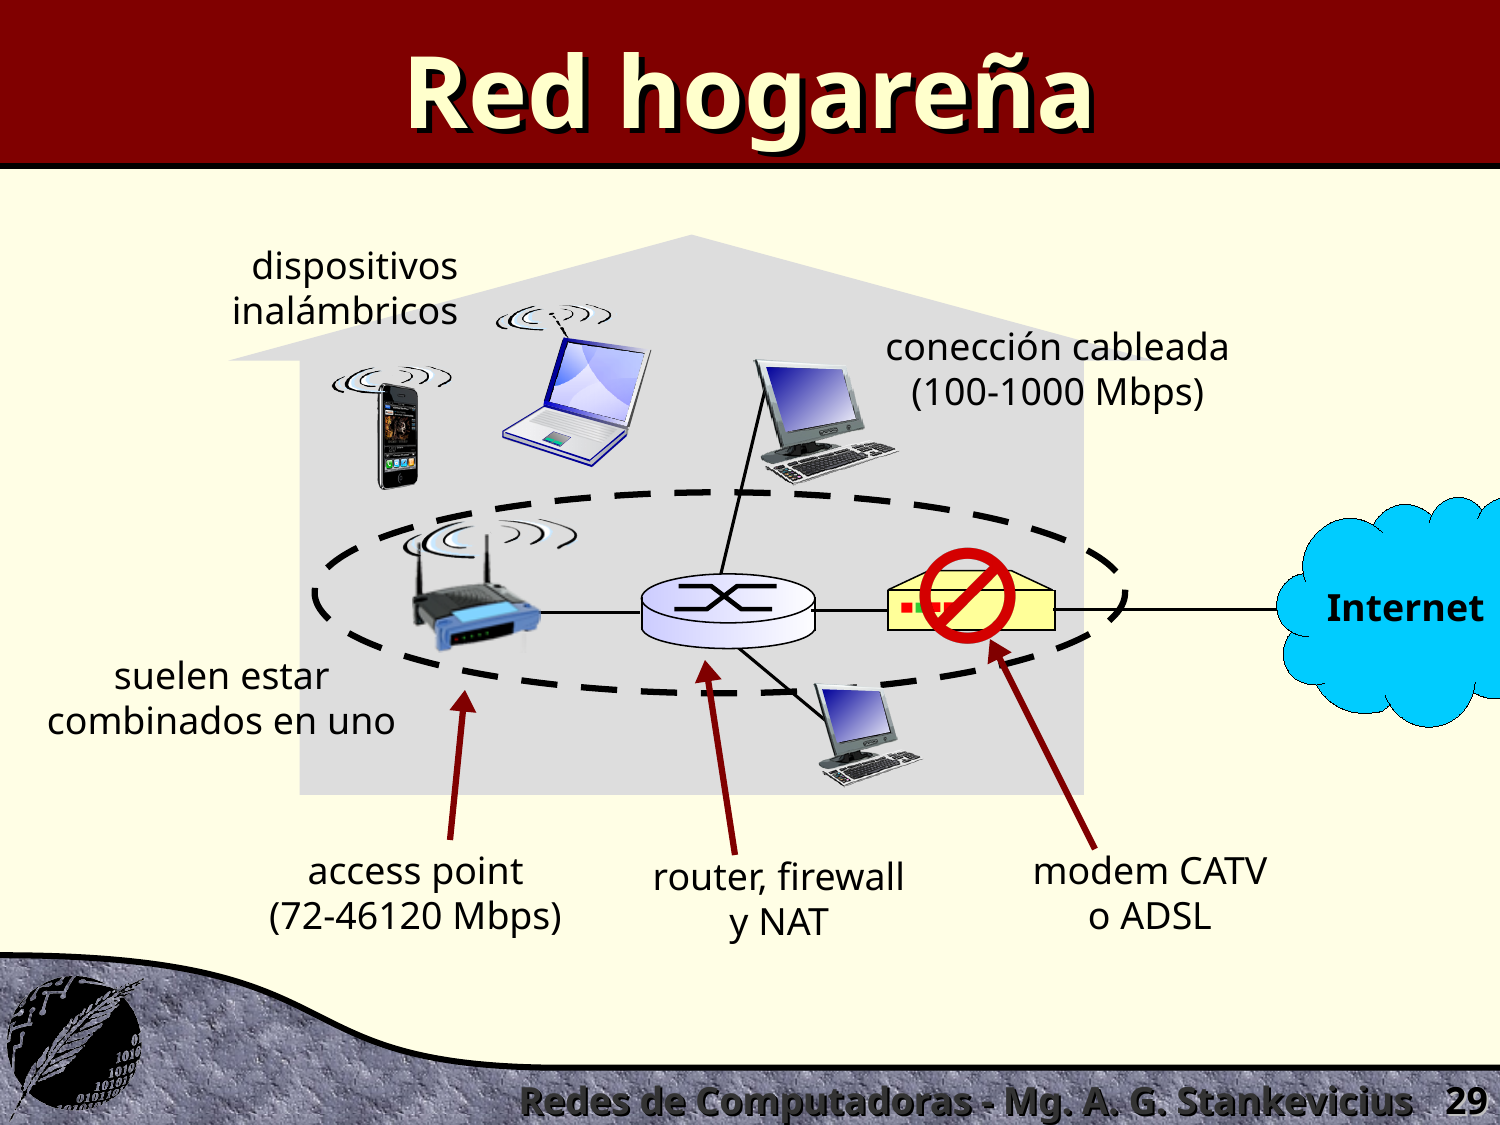

# Red hogareña
dispositivos
inalámbricos
conección cableada
(100-1000 Mbps)
Internet
suelen estar
combinados en uno
access point
(72-46120 Mbps)
modem CATV
o ADSL
router, firewall
y NAT
29